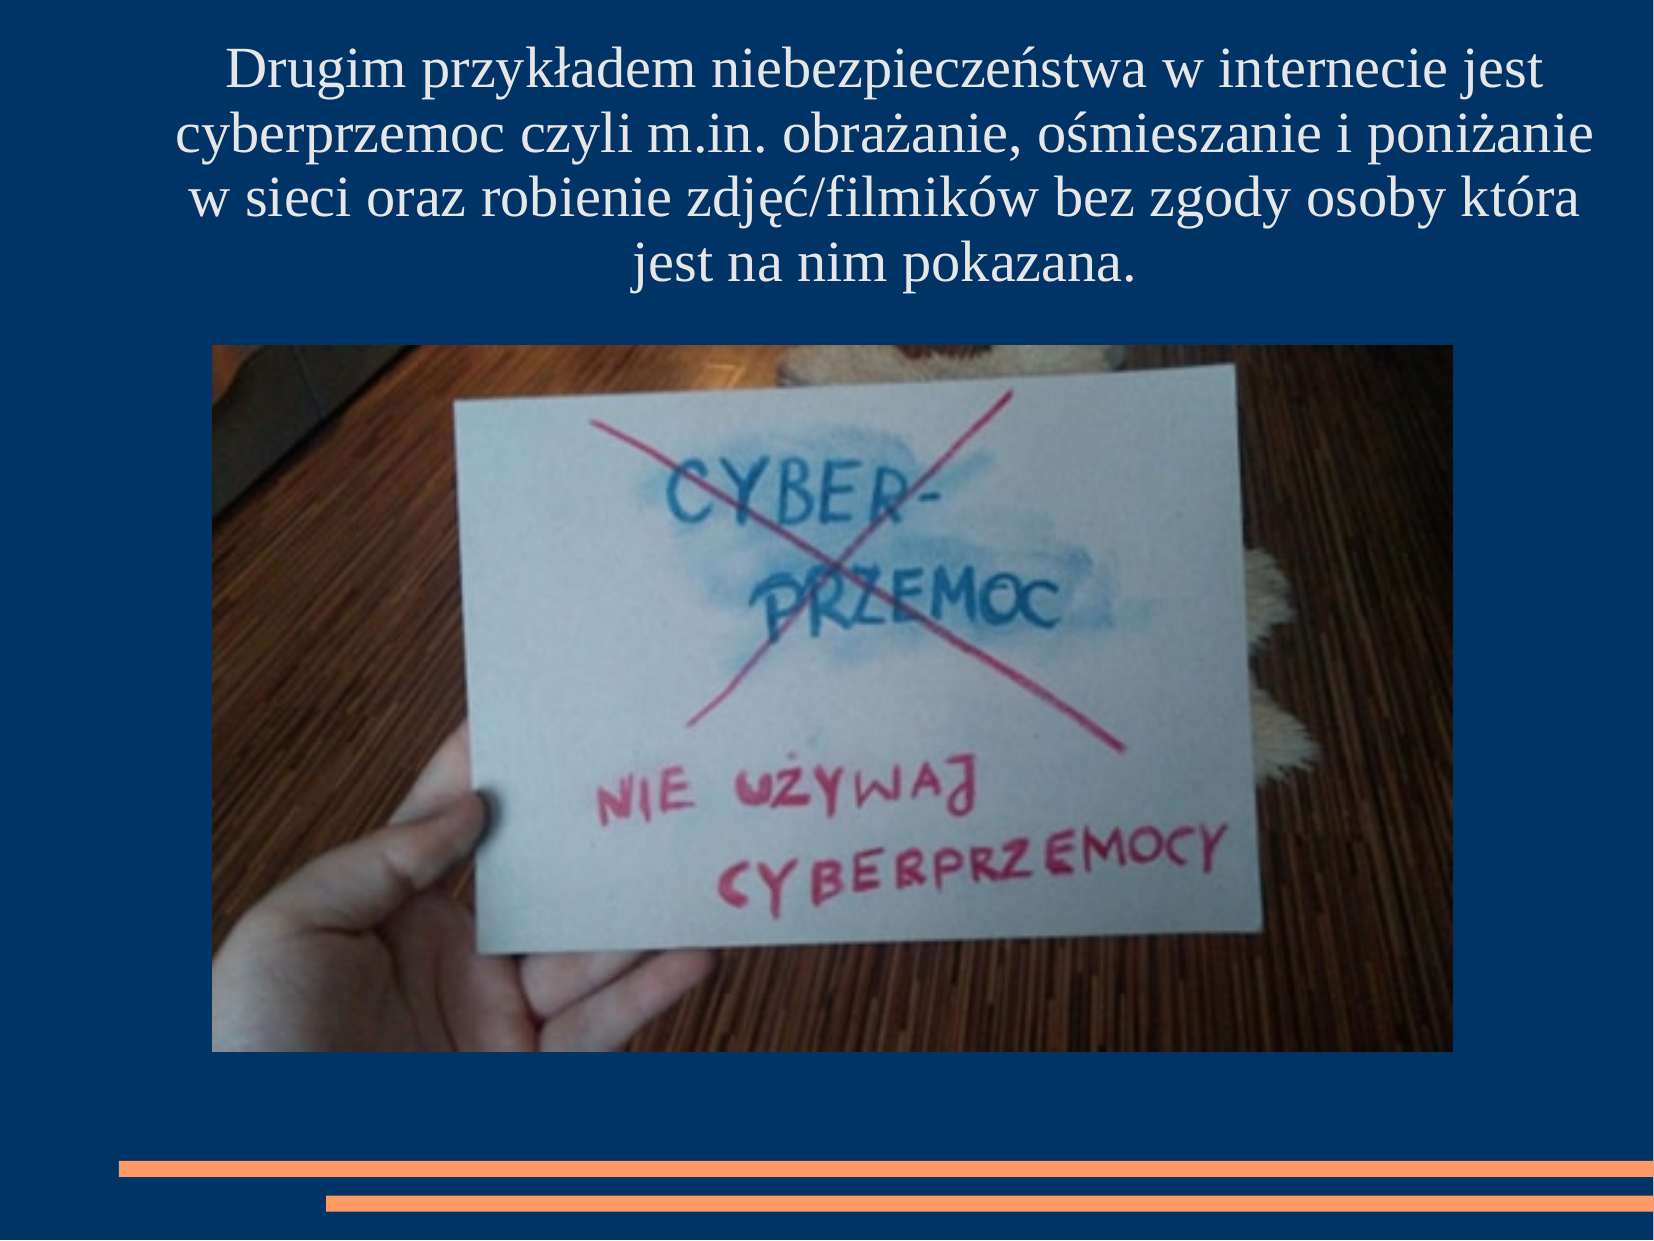

#
Drugim przykładem niebezpieczeństwa w internecie jest cyberprzemoc czyli m.in. obrażanie, ośmieszanie i poniżanie w sieci oraz robienie zdjęć/filmików bez zgody osoby która jest na nim pokazana.